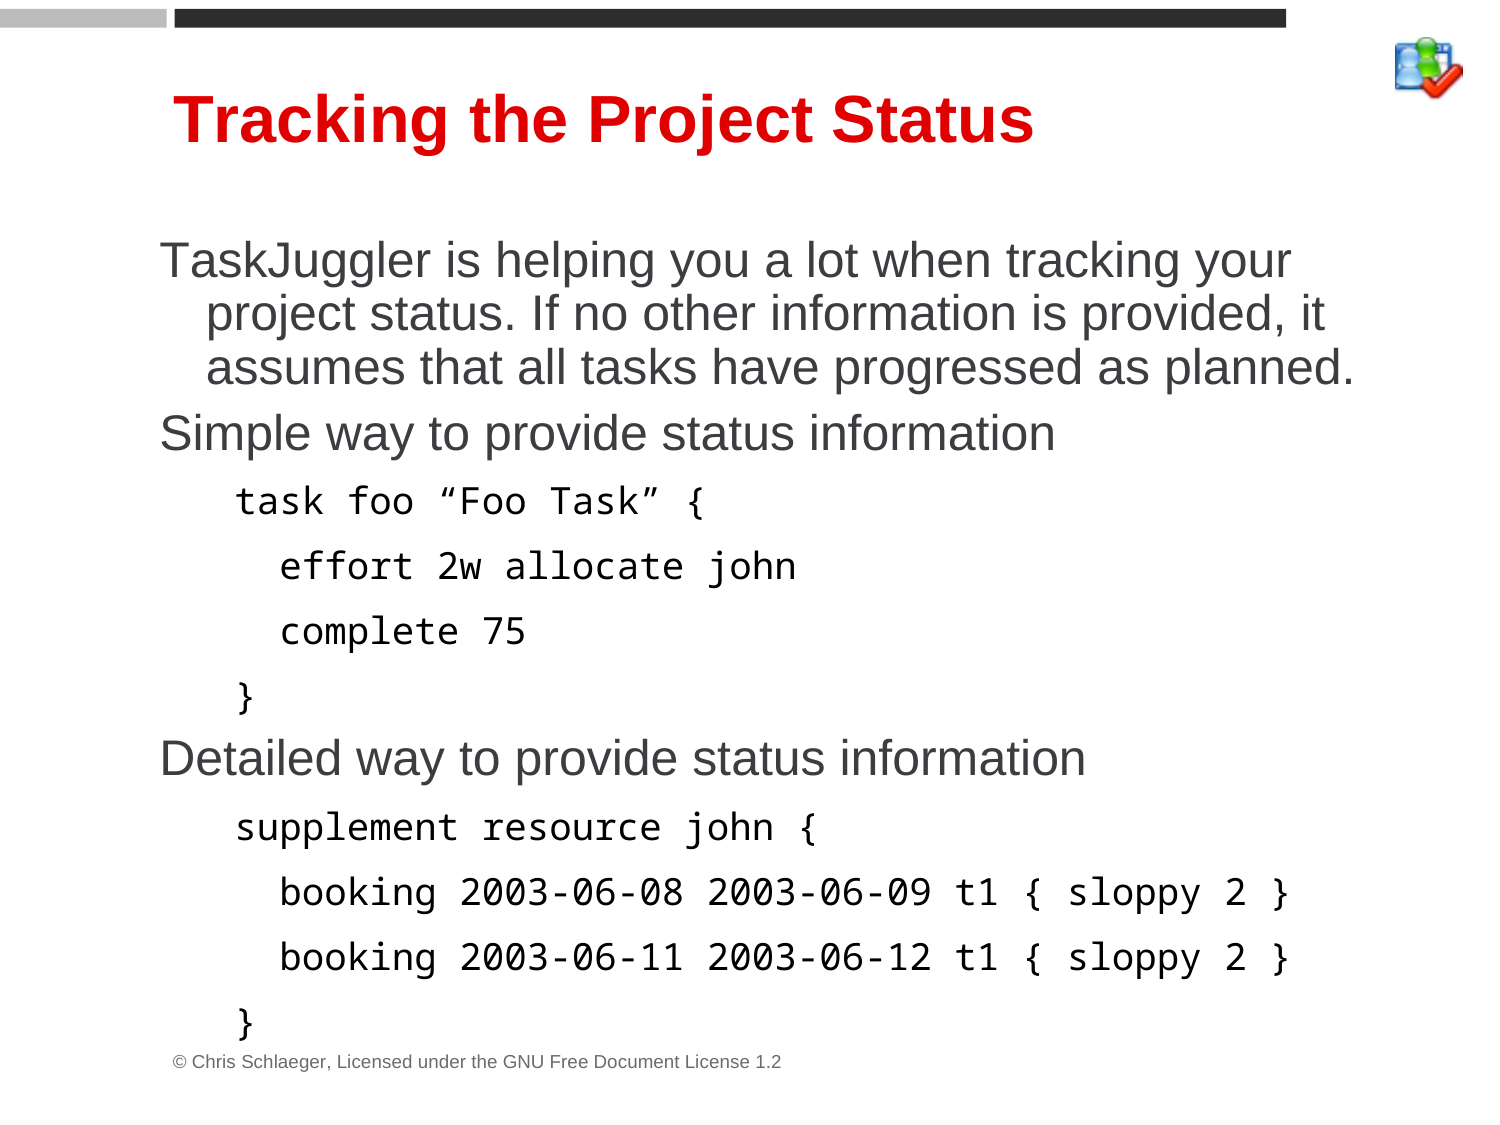

# Tracking the Project Status
TaskJuggler is helping you a lot when tracking your project status. If no other information is provided, it assumes that all tasks have progressed as planned.
Simple way to provide status information
task foo “Foo Task” {
 effort 2w allocate john
 complete 75
}
Detailed way to provide status information
supplement resource john {
 booking 2003-06-08 2003-06-09 t1 { sloppy 2 }
 booking 2003-06-11 2003-06-12 t1 { sloppy 2 }
}